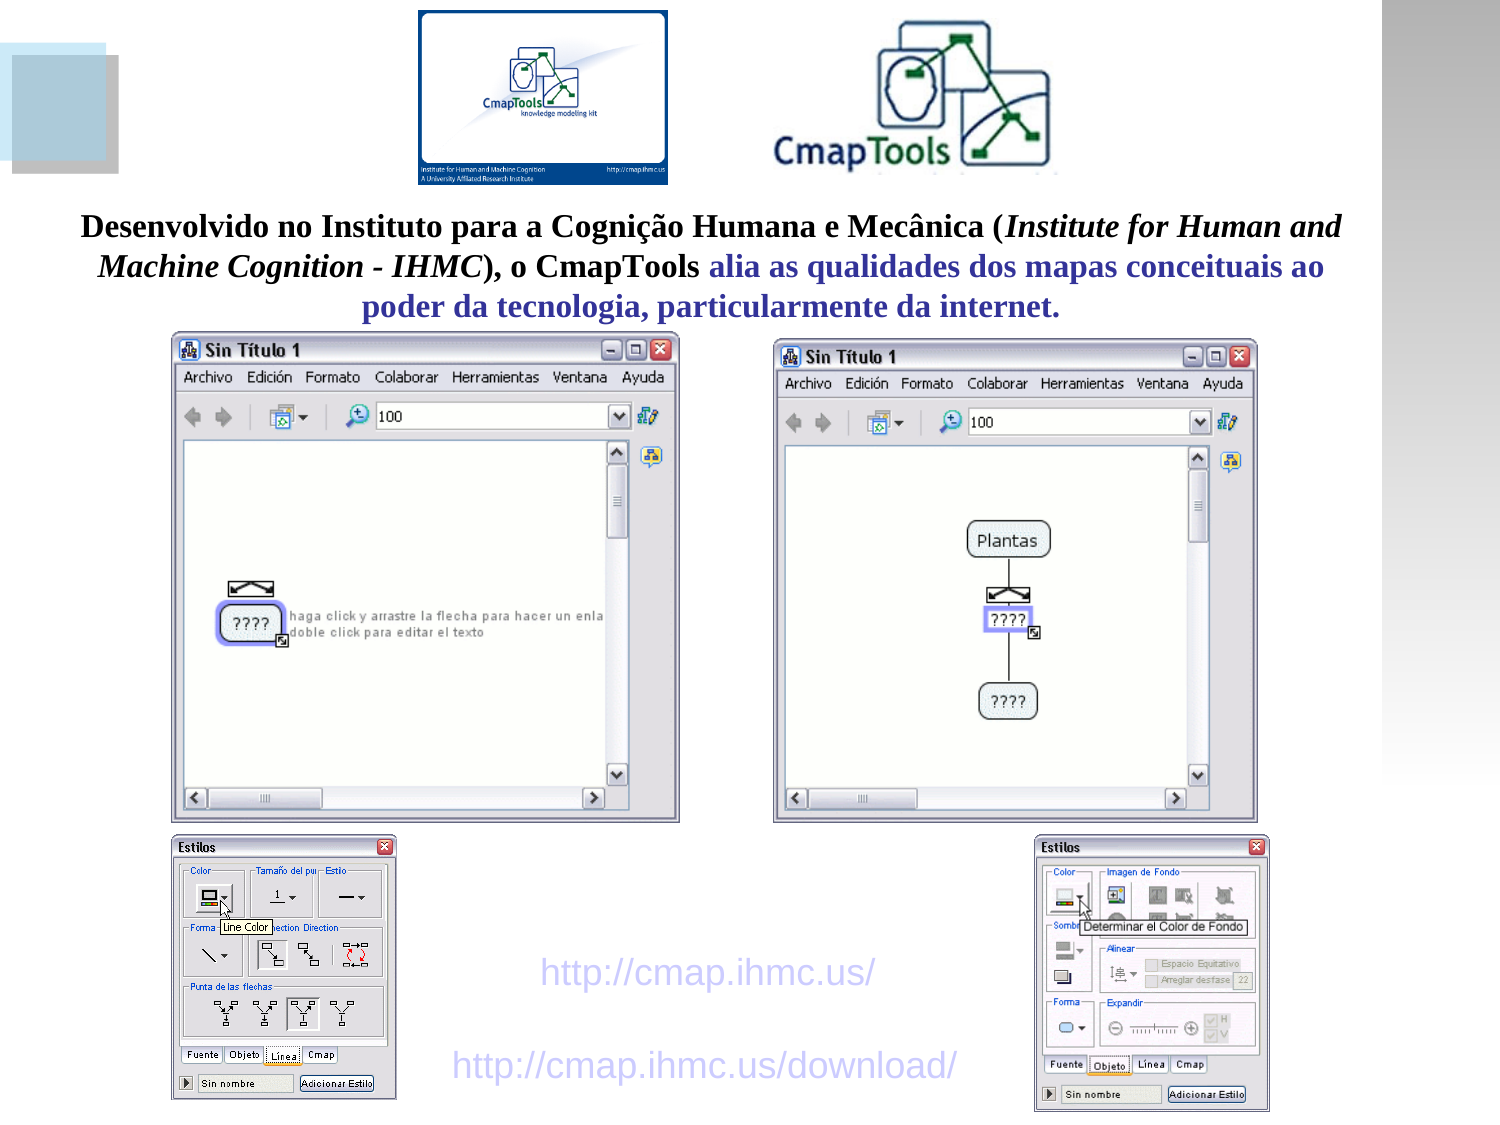

Desenvolvido no Instituto para a Cognição Humana e Mecânica (Institute for Human and Machine Cognition - IHMC), o CmapTools alia as qualidades dos mapas conceituais ao poder da tecnologia, particularmente da internet.
http://cmap.ihmc.us/
http://cmap.ihmc.us/download/